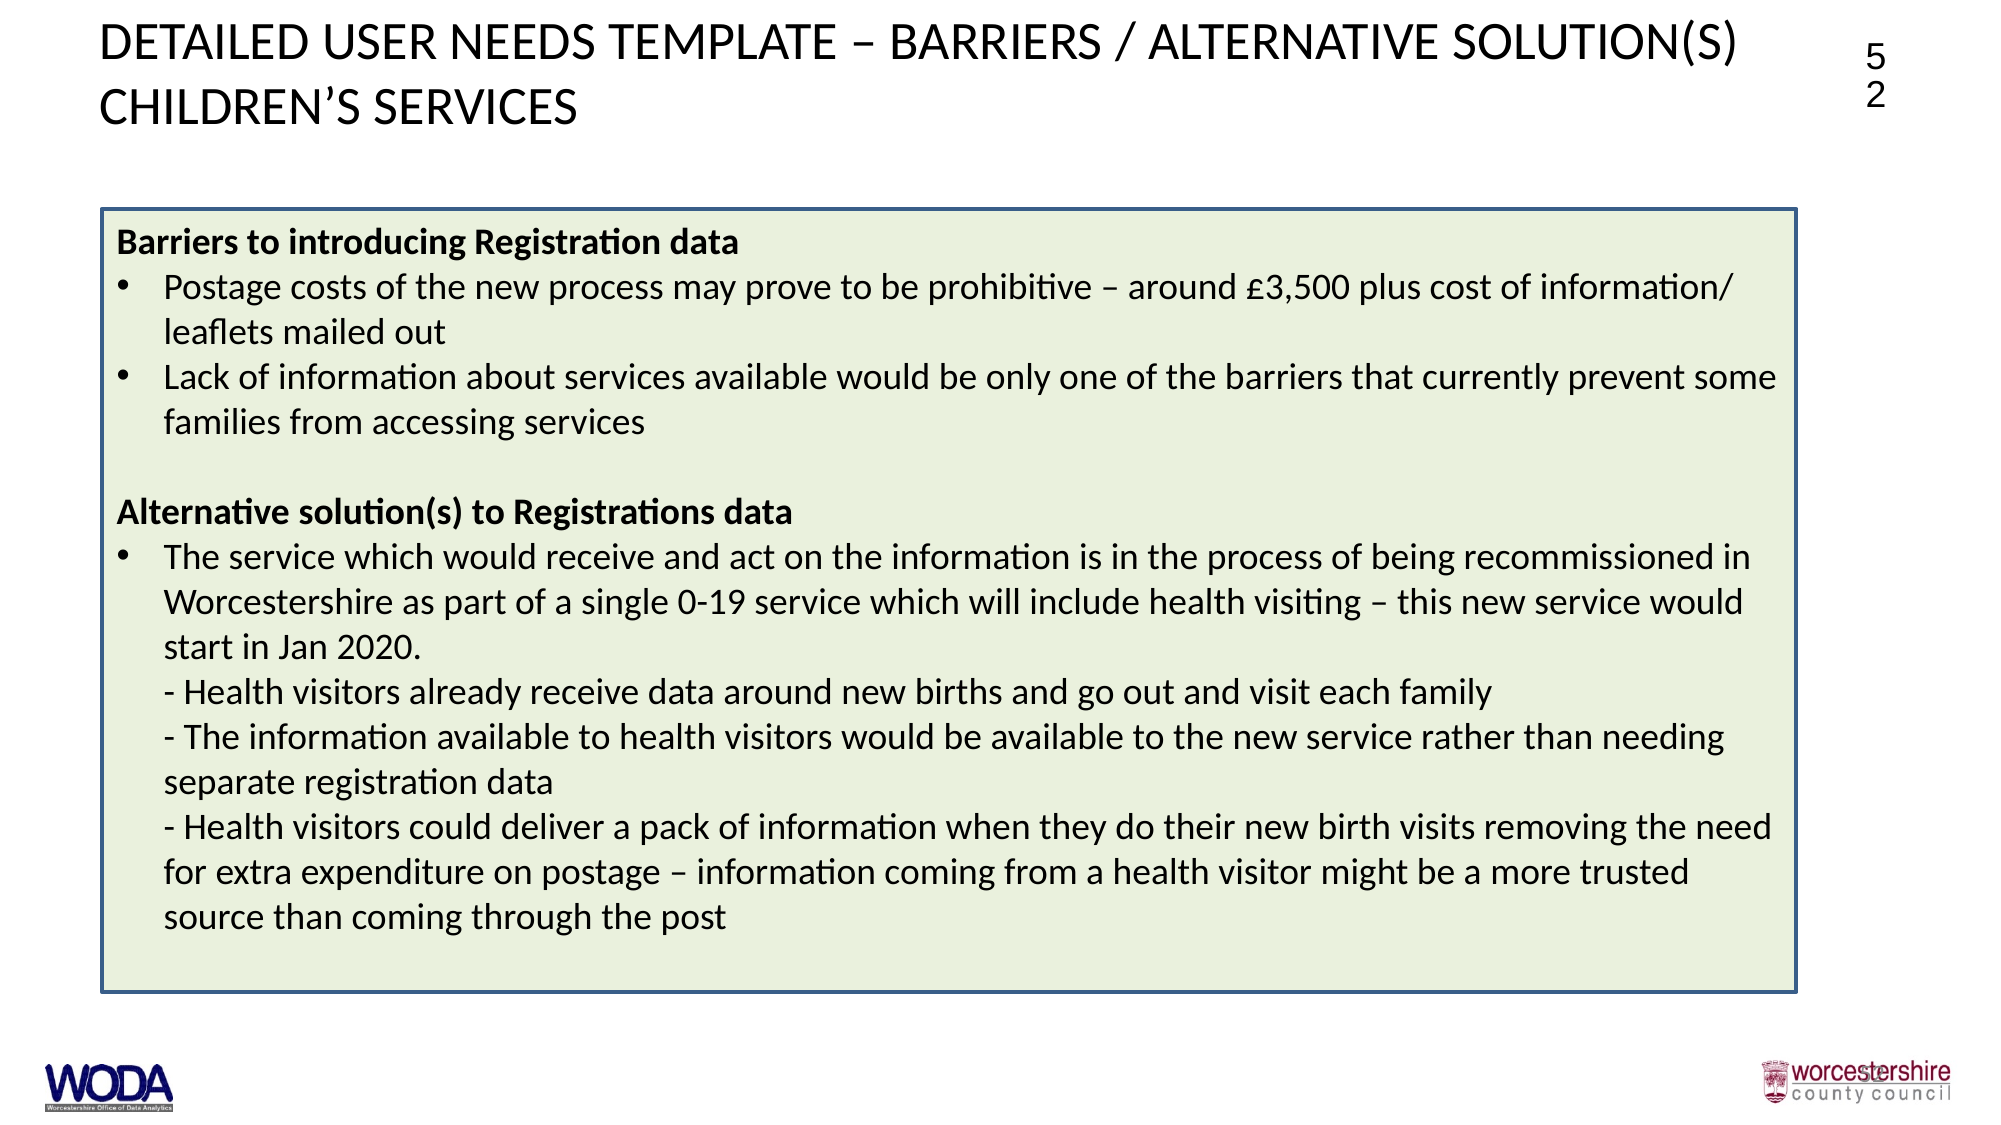

# DETAILED USER NEEDS TEMPLATE – BARRIERS / ALTERNATIVE SOLUTION(S) CHILDREN’S SERVICES
Barriers to introducing Registration data
Postage costs of the new process may prove to be prohibitive – around £3,500 plus cost of information/ leaflets mailed out
Lack of information about services available would be only one of the barriers that currently prevent some families from accessing services
Alternative solution(s) to Registrations data
The service which would receive and act on the information is in the process of being recommissioned in Worcestershire as part of a single 0-19 service which will include health visiting – this new service would start in Jan 2020.
- Health visitors already receive data around new births and go out and visit each family
- The information available to health visitors would be available to the new service rather than needing separate registration data
- Health visitors could deliver a pack of information when they do their new birth visits removing the need for extra expenditure on postage – information coming from a health visitor might be a more trusted source than coming through the post